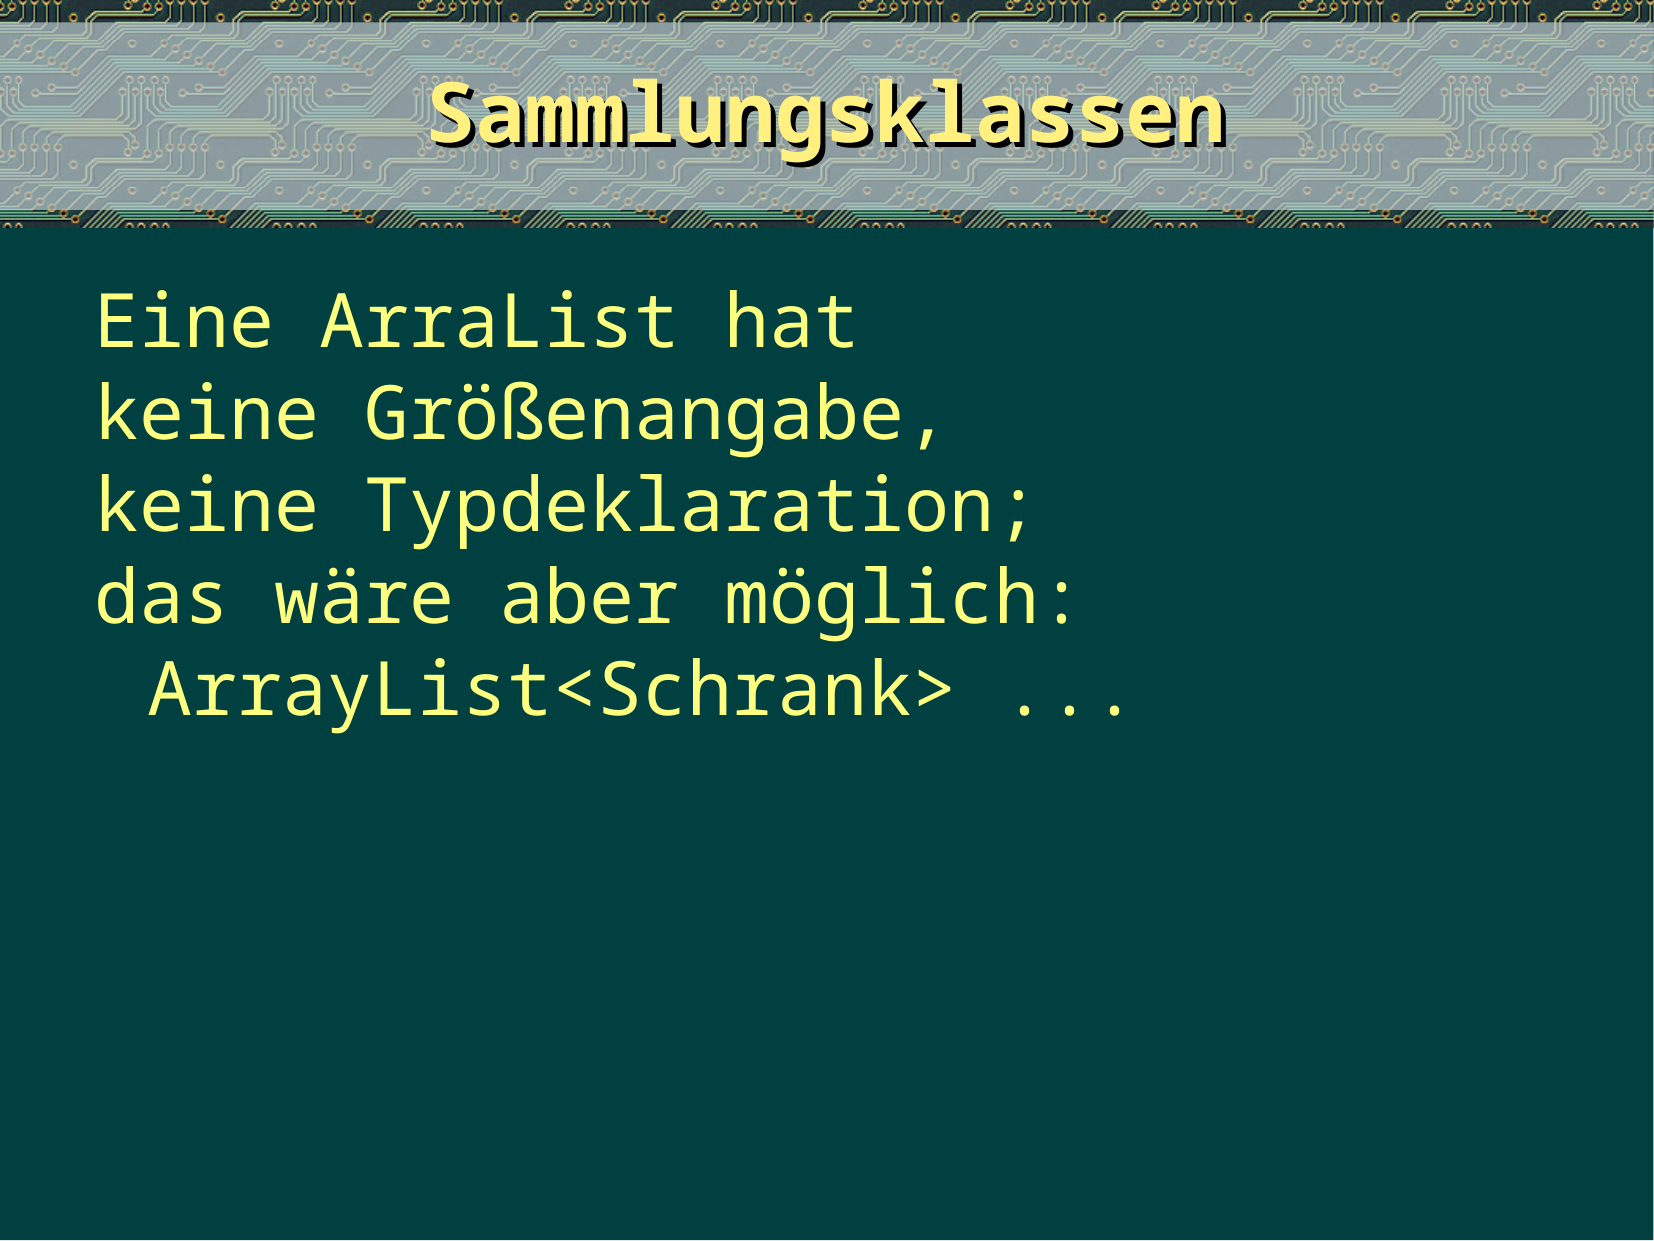

# Sammlungsklassen
Eine ArraList hat
keine Größenangabe,
keine Typdeklaration;
das wäre aber möglich: ArrayList<Schrank> ...